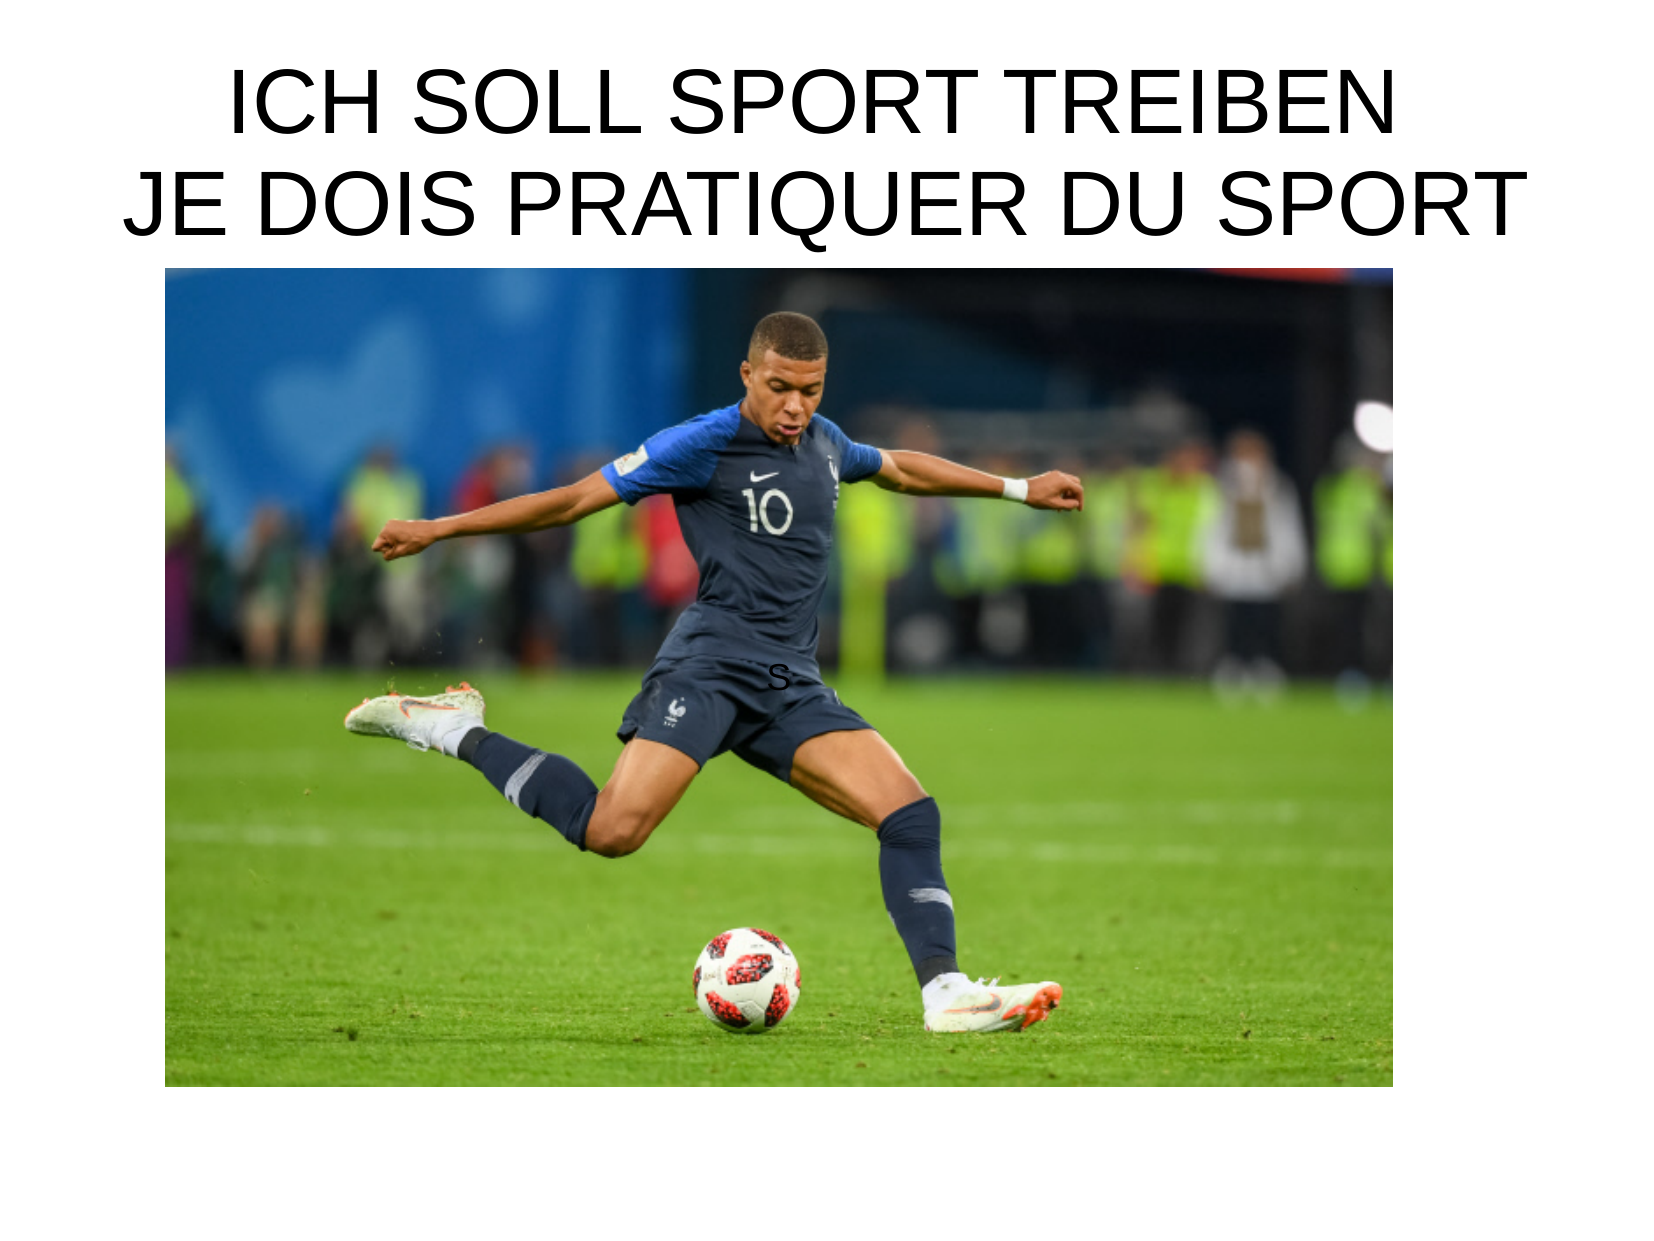

# ICH SOLL SPORT TREIBEN JE DOIS PRATIQUER DU SPORT
S